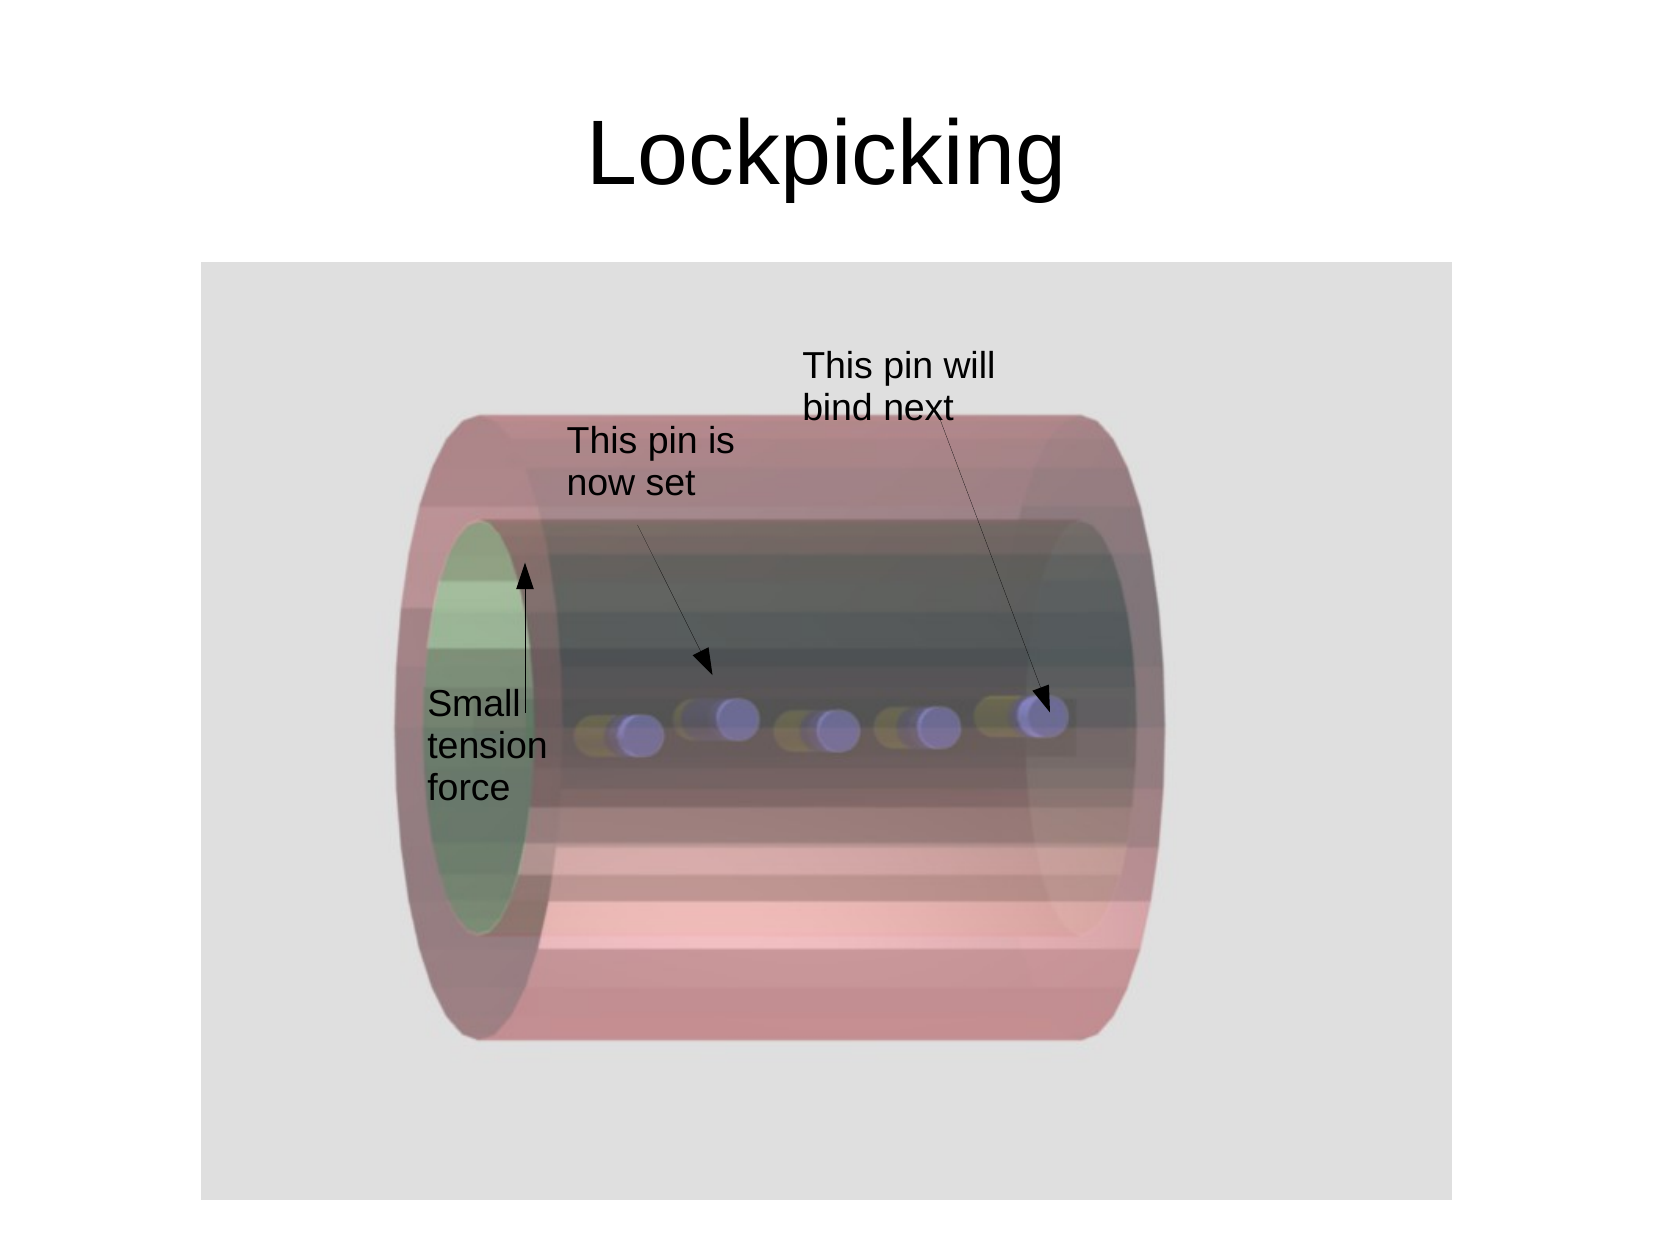

# Lockpicking
This pin will bind next
This pin is
now set
Small tension force